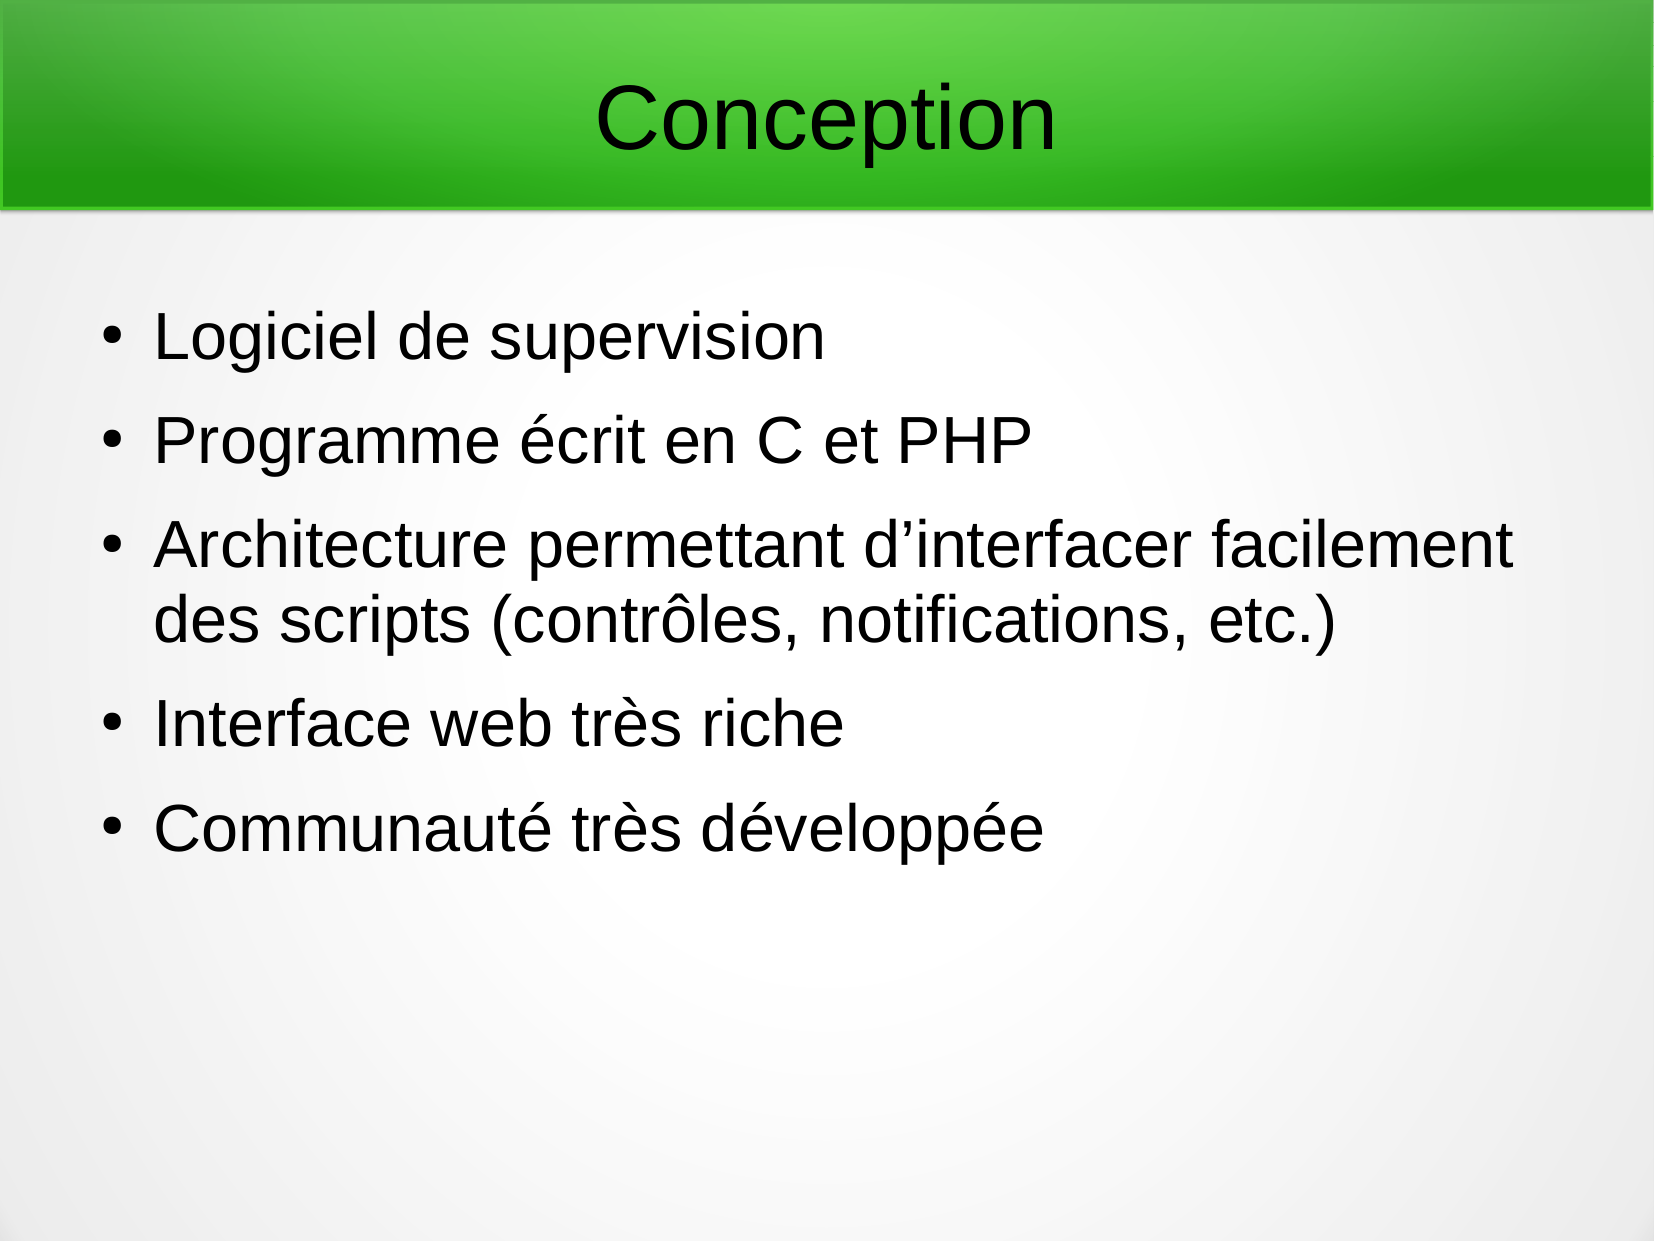

# Conception
Logiciel de supervision
Programme écrit en C et PHP
Architecture permettant d’interfacer facilement des scripts (contrôles, notifications, etc.)
Interface web très riche
Communauté très développée